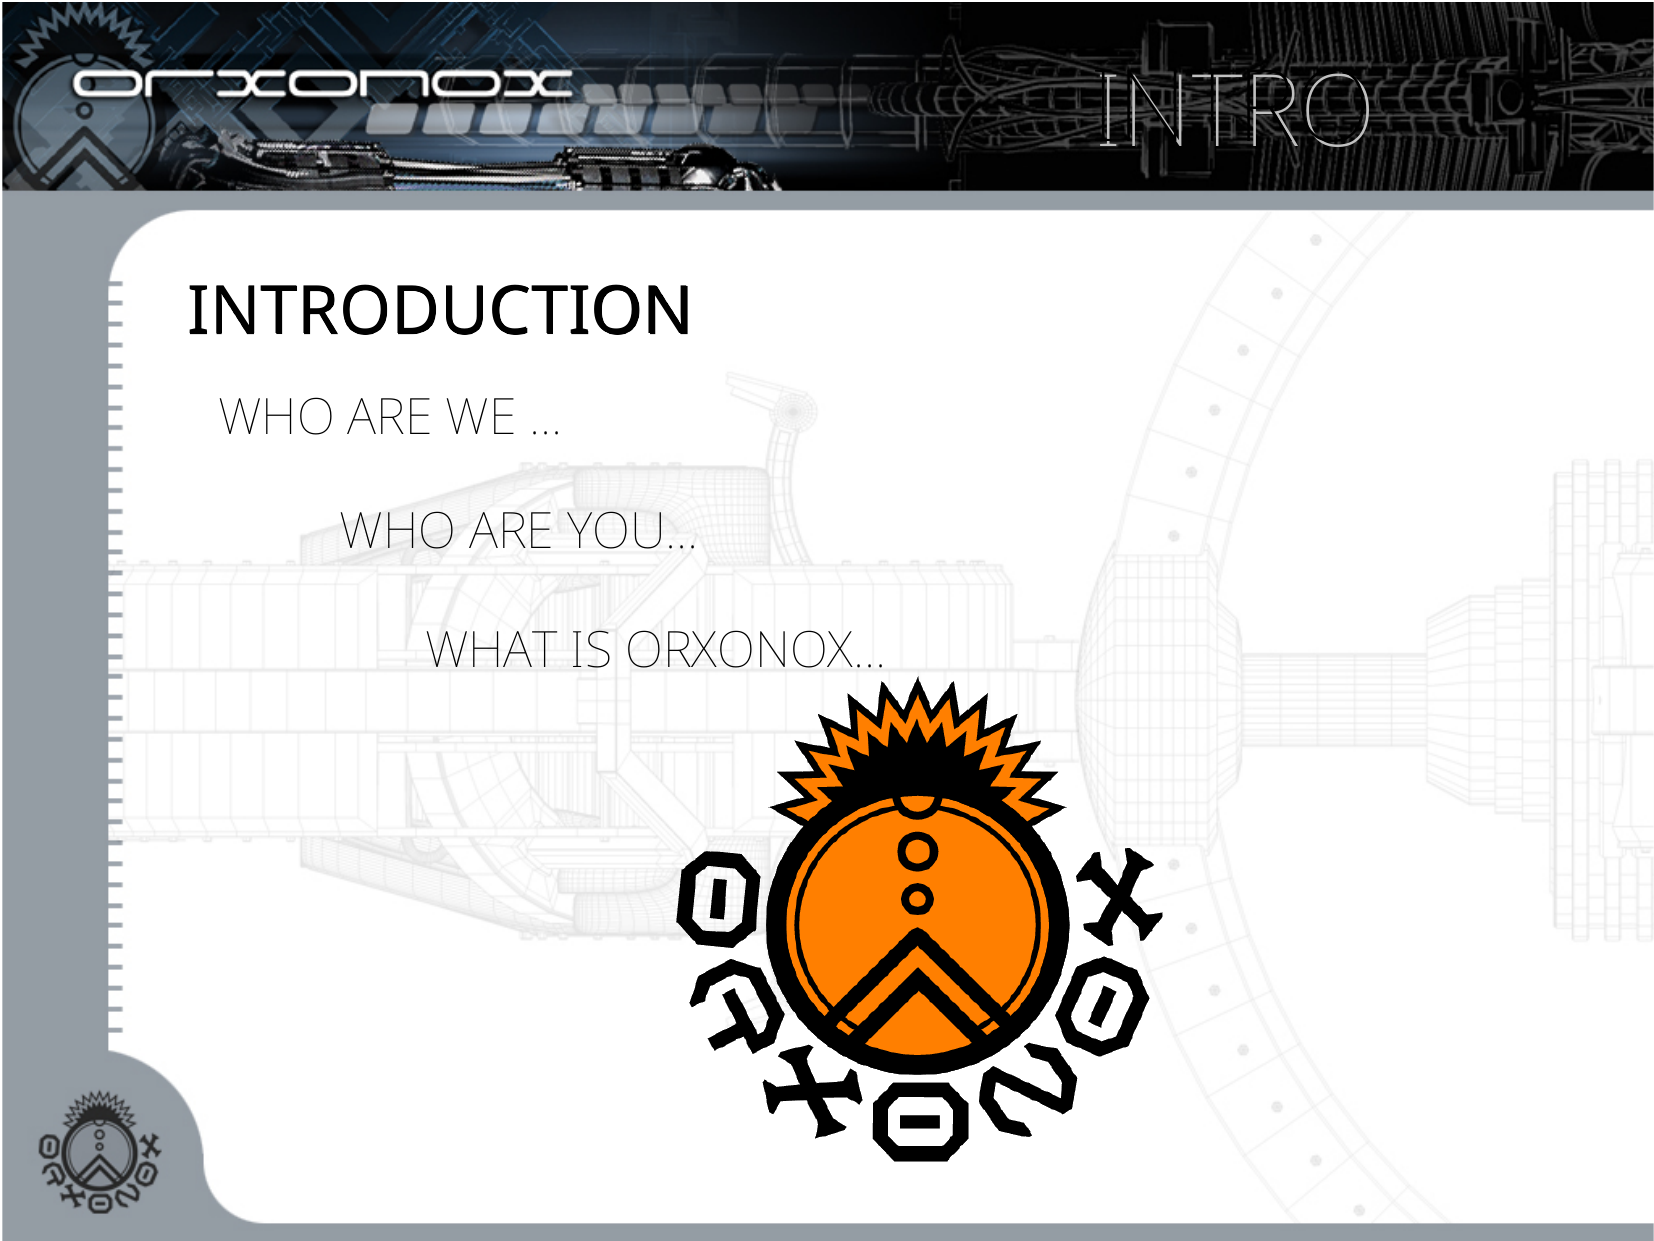

INTRO
INTRODUCTION
WHO ARE WE ...
WHO ARE YOU...
WHAT IS ORXONOX...